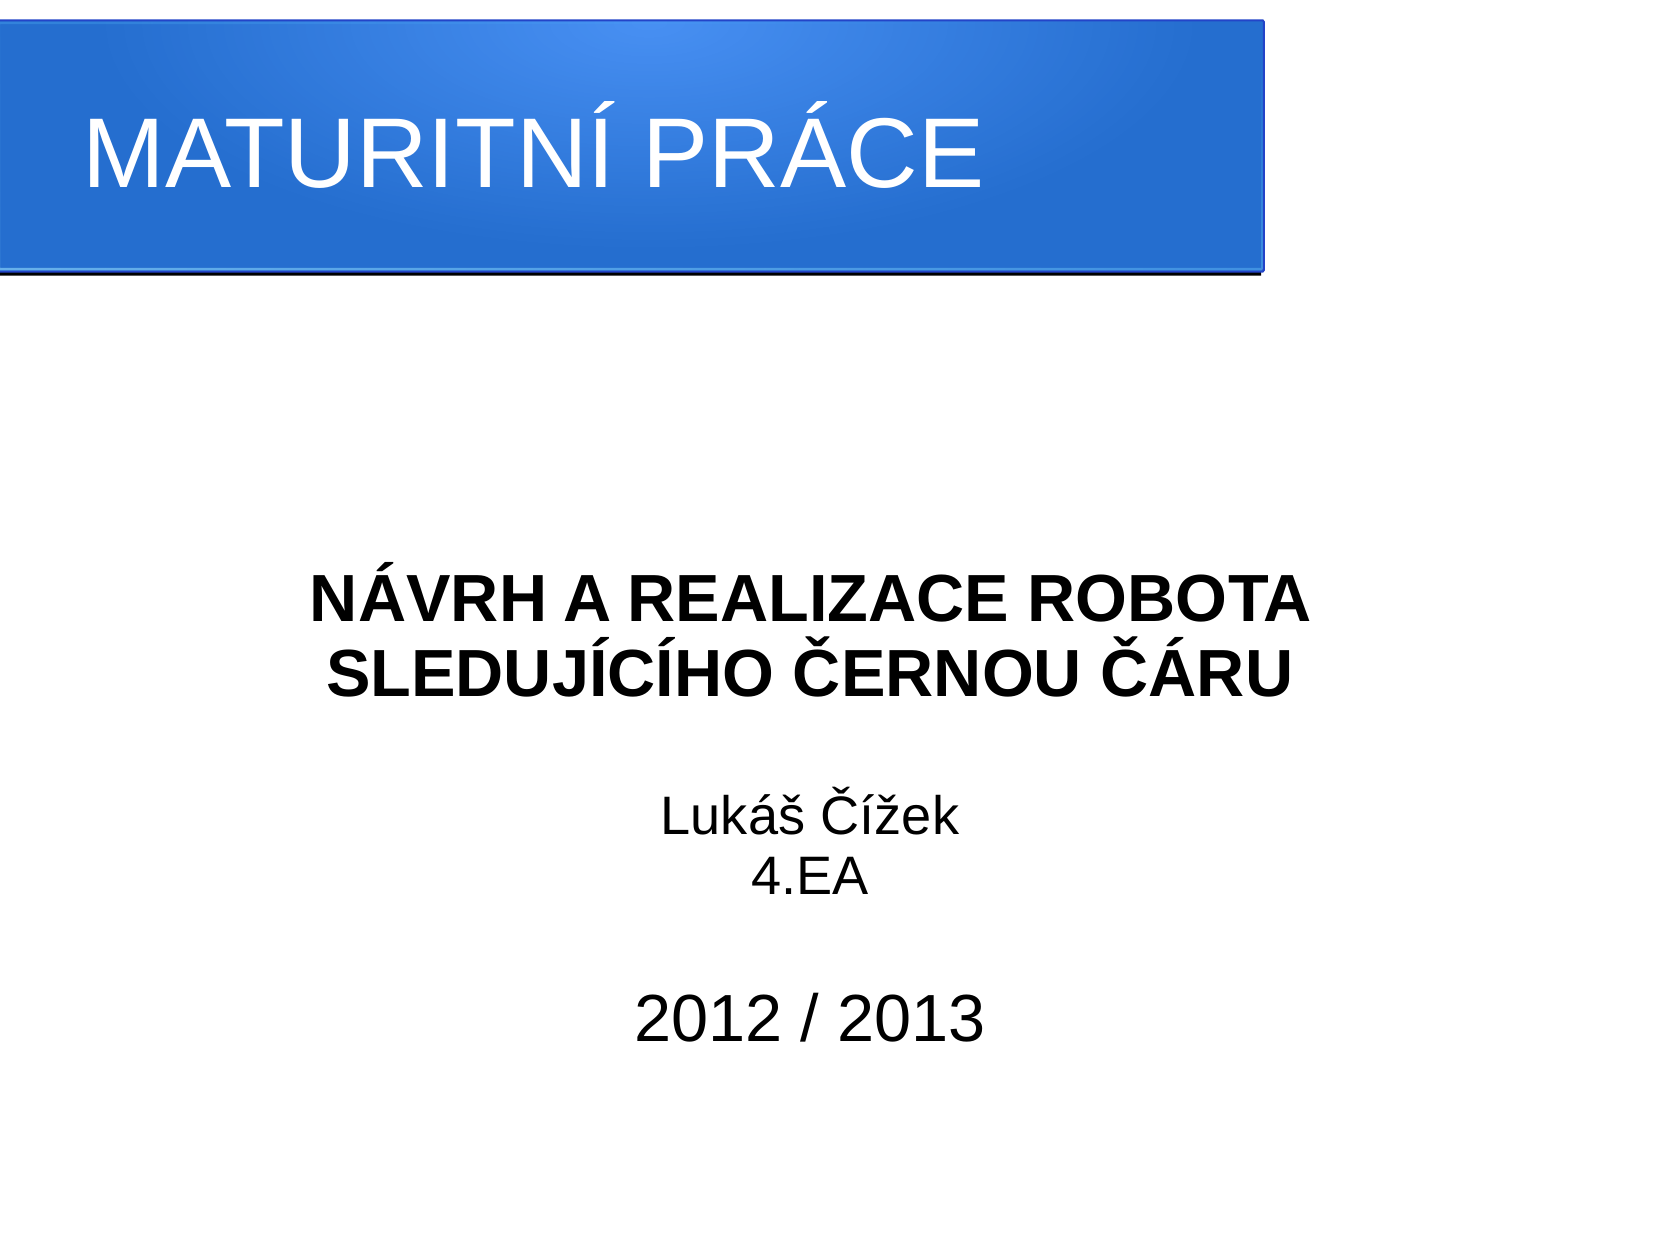

# MATURITNÍ PRÁCE
NÁVRH A REALIZACE ROBOTA SLEDUJÍCÍHO ČERNOU ČÁRU
Lukáš Čížek
4.EA
2012 / 2013